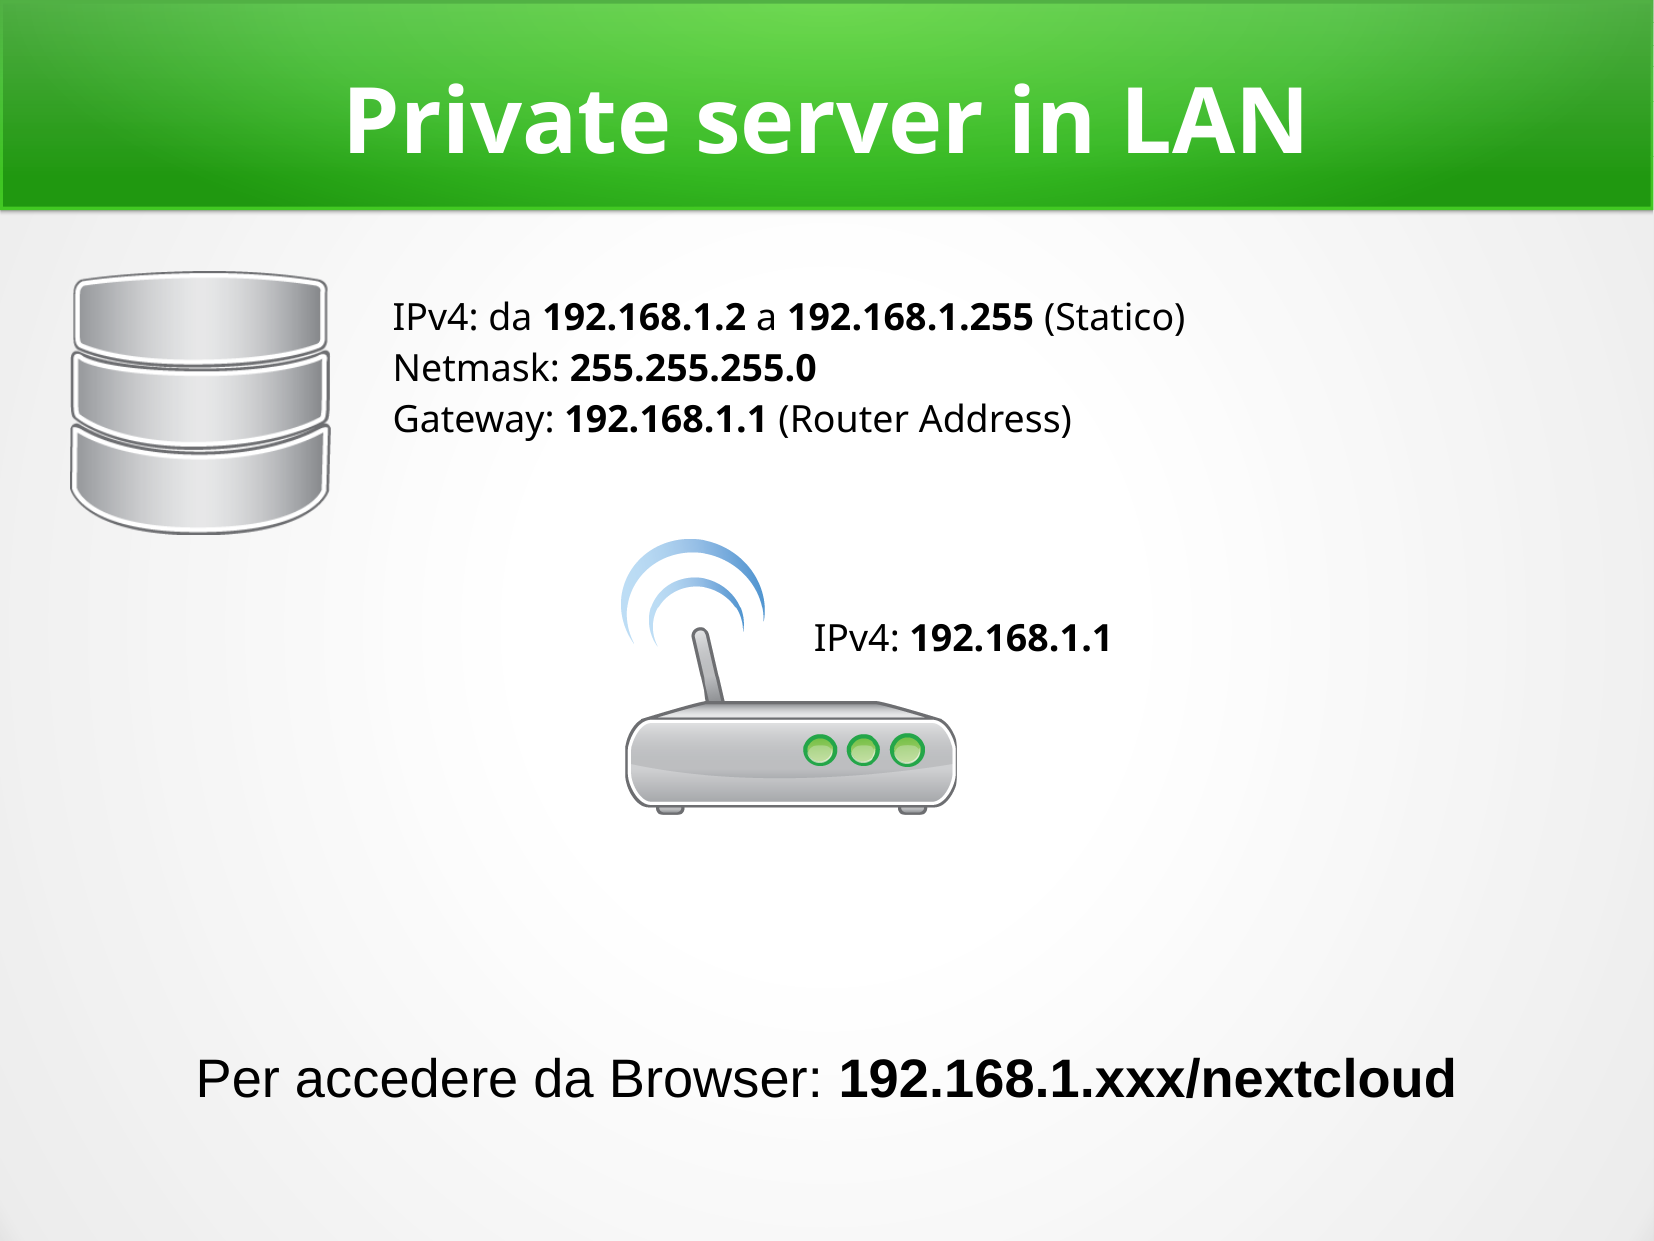

# Private server in LAN
IPv4: da 192.168.1.2 a 192.168.1.255 (Statico)
Netmask: 255.255.255.0
Gateway: 192.168.1.1 (Router Address)
IPv4: 192.168.1.1
Per accedere da Browser: 192.168.1.xxx/nextcloud